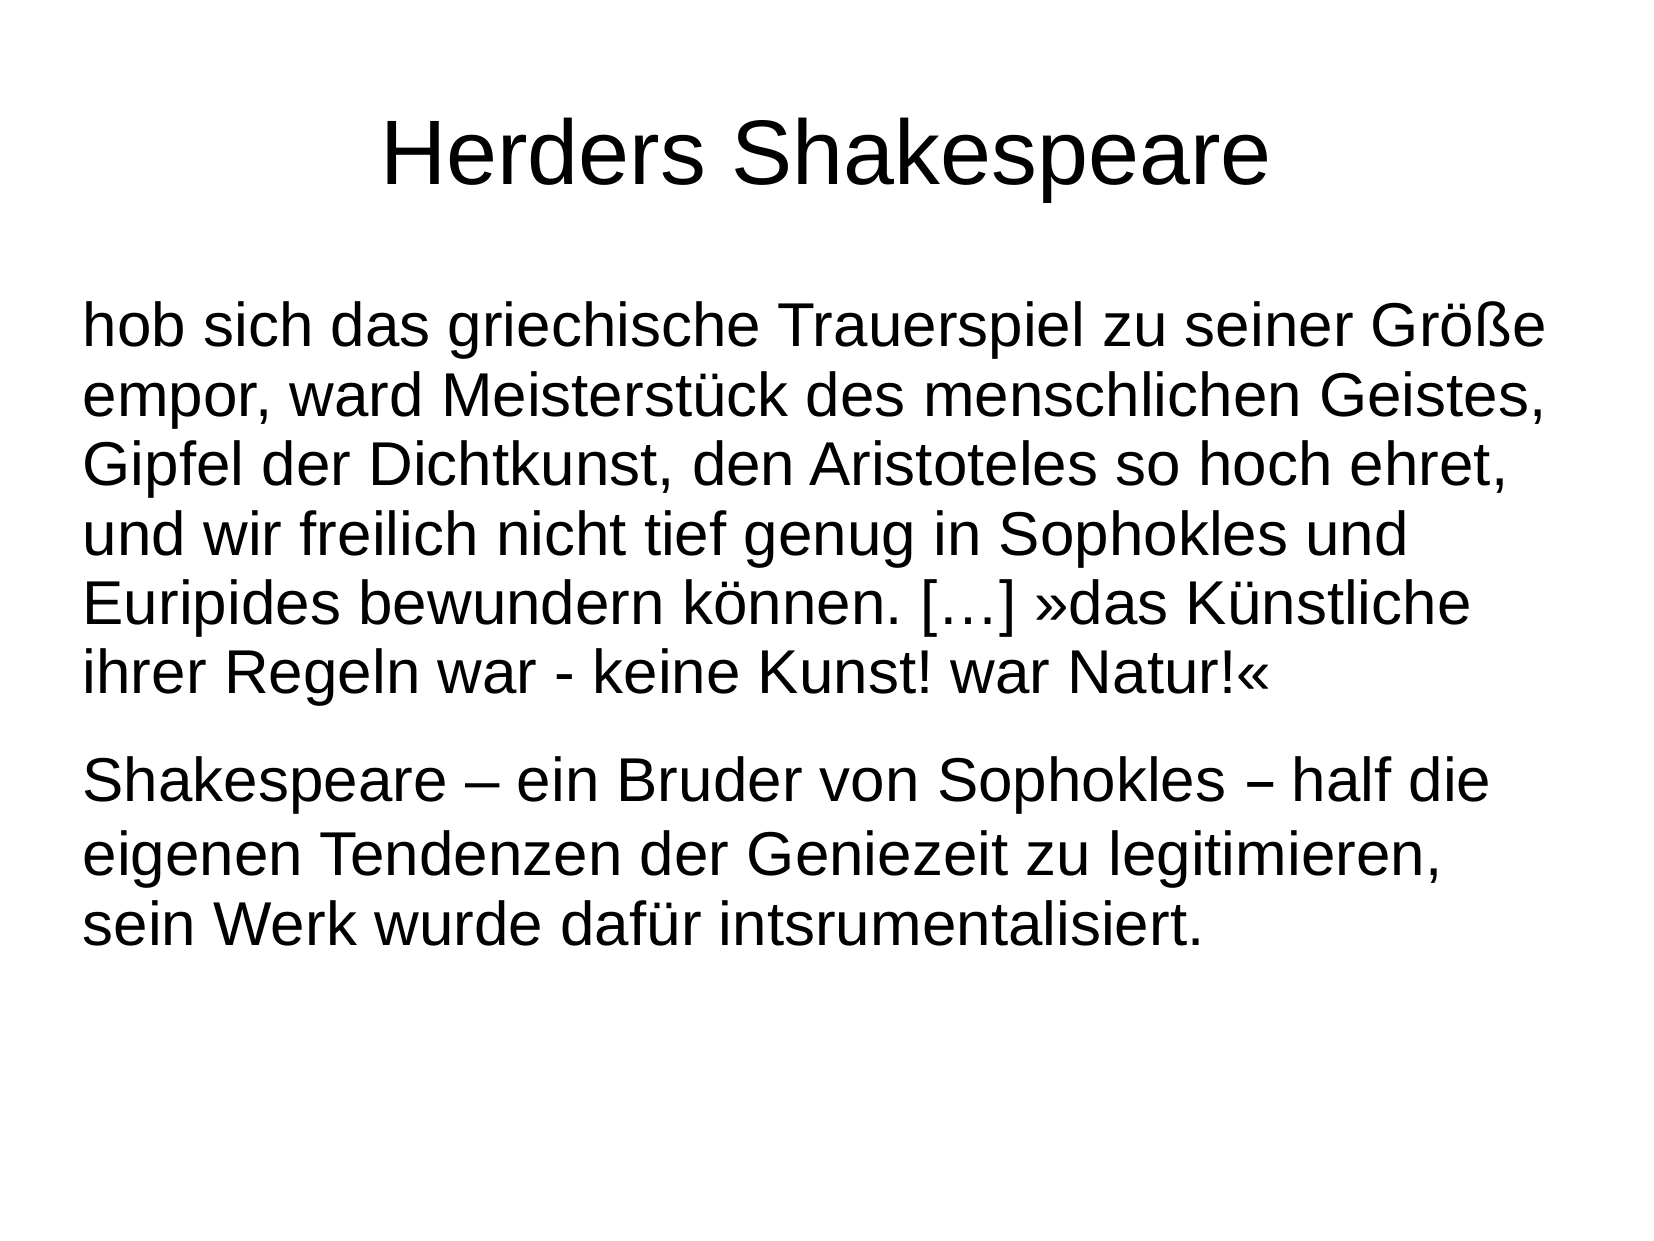

# Herders Shakespeare
hob sich das griechische Trauerspiel zu seiner Größe empor, ward Meisterstück des menschlichen Geistes, Gipfel der Dichtkunst, den Aristoteles so hoch ehret, und wir freilich nicht tief genug in Sophokles und Euripides bewundern können. […] »das Künstliche ihrer Regeln war - keine Kunst! war Natur!«
Shakespeare – ein Bruder von Sophokles – half die eigenen Tendenzen der Geniezeit zu legitimieren, sein Werk wurde dafür intsrumentalisiert.